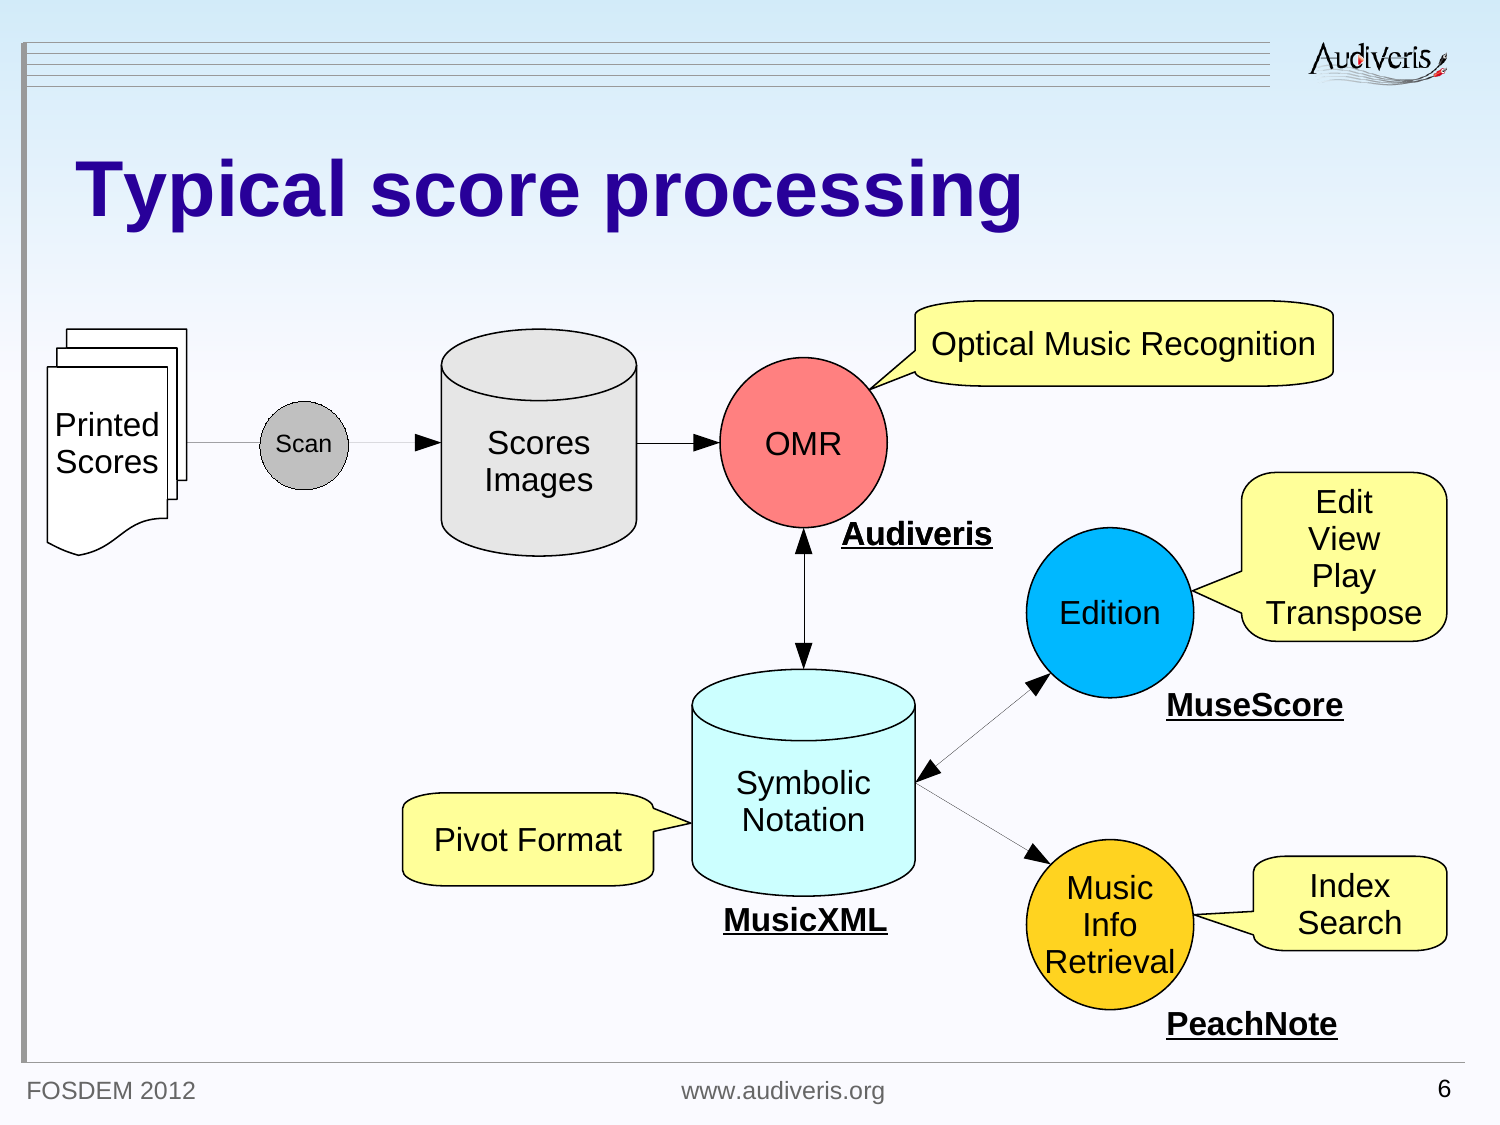

# Typical score processing
Optical Music Recognition
Printed
Scores
Scores
Images
OMR
Scan
Edit
View
Play
Transpose
Audiveris
Audiveris
Edition
Symbolic
Notation
MuseScore
Pivot Format
Music
Info
Retrieval
Index
Search
MusicXML
PeachNote